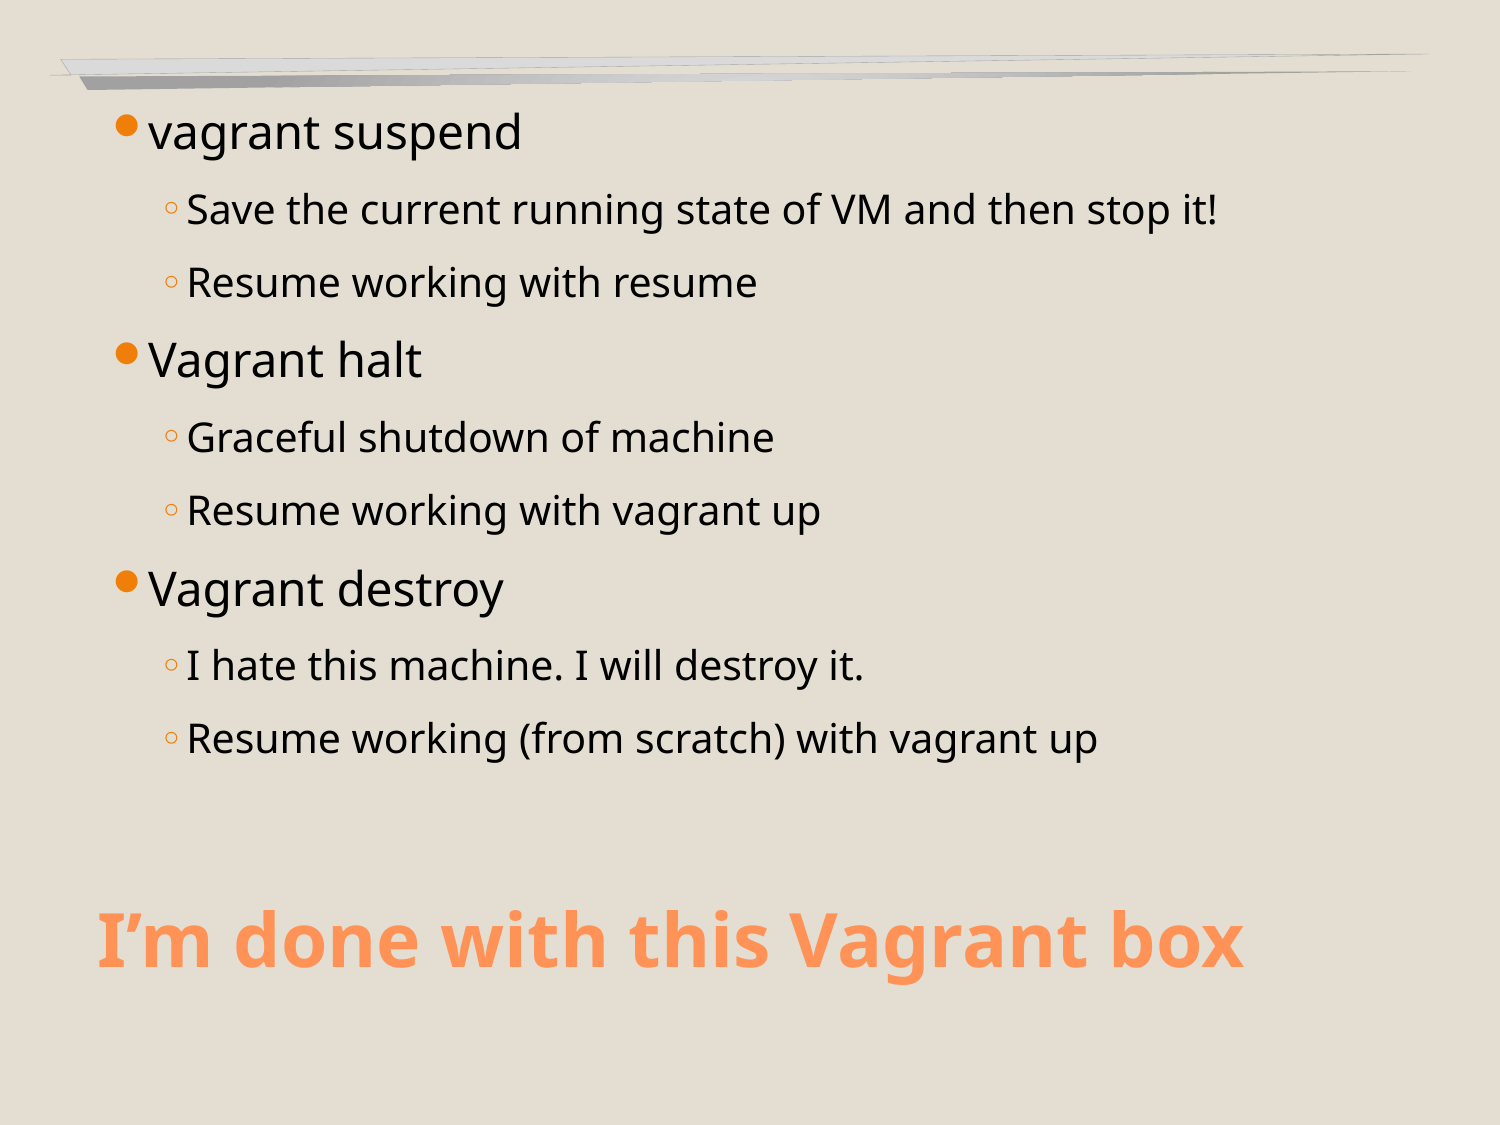

vagrant suspend
Save the current running state of VM and then stop it!
Resume working with resume
Vagrant halt
Graceful shutdown of machine
Resume working with vagrant up
Vagrant destroy
I hate this machine. I will destroy it.
Resume working (from scratch) with vagrant up
# I’m done with this Vagrant box